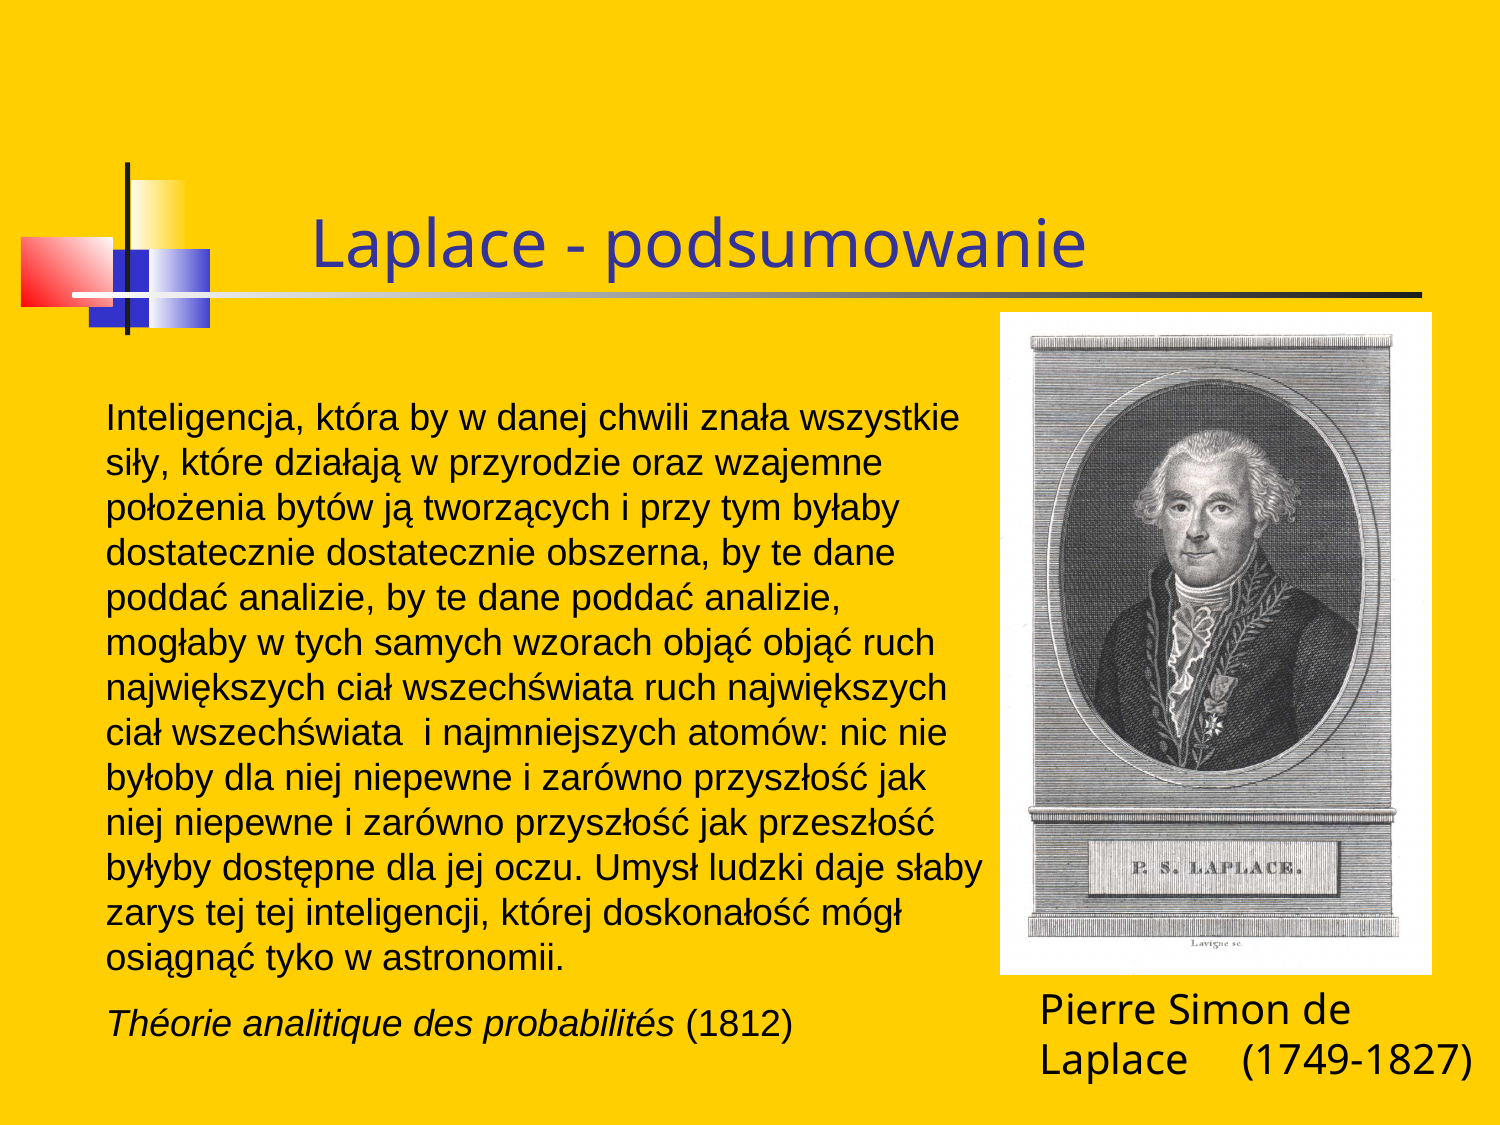

# Laplace - podsumowanie
Inteligencja, która by w danej chwili znała wszystkie siły, które działają w przyrodzie oraz wzajemne położenia bytów ją tworzących i przy tym byłaby dostatecznie dostatecznie obszerna, by te dane poddać analizie, by te dane poddać analizie, mogłaby w tych samych wzorach objąć objąć ruch największych ciał wszechświata ruch największych ciał wszechświata i najmniejszych atomów: nic nie byłoby dla niej niepewne i zarówno przyszłość jak niej niepewne i zarówno przyszłość jak przeszłość byłyby dostępne dla jej oczu. Umysł ludzki daje słaby zarys tej tej inteligencji, której doskonałość mógł osiągnąć tyko w astronomii.
Théorie analitique des probabilités (1812)
Pierre Simon de Laplace (1749-1827)